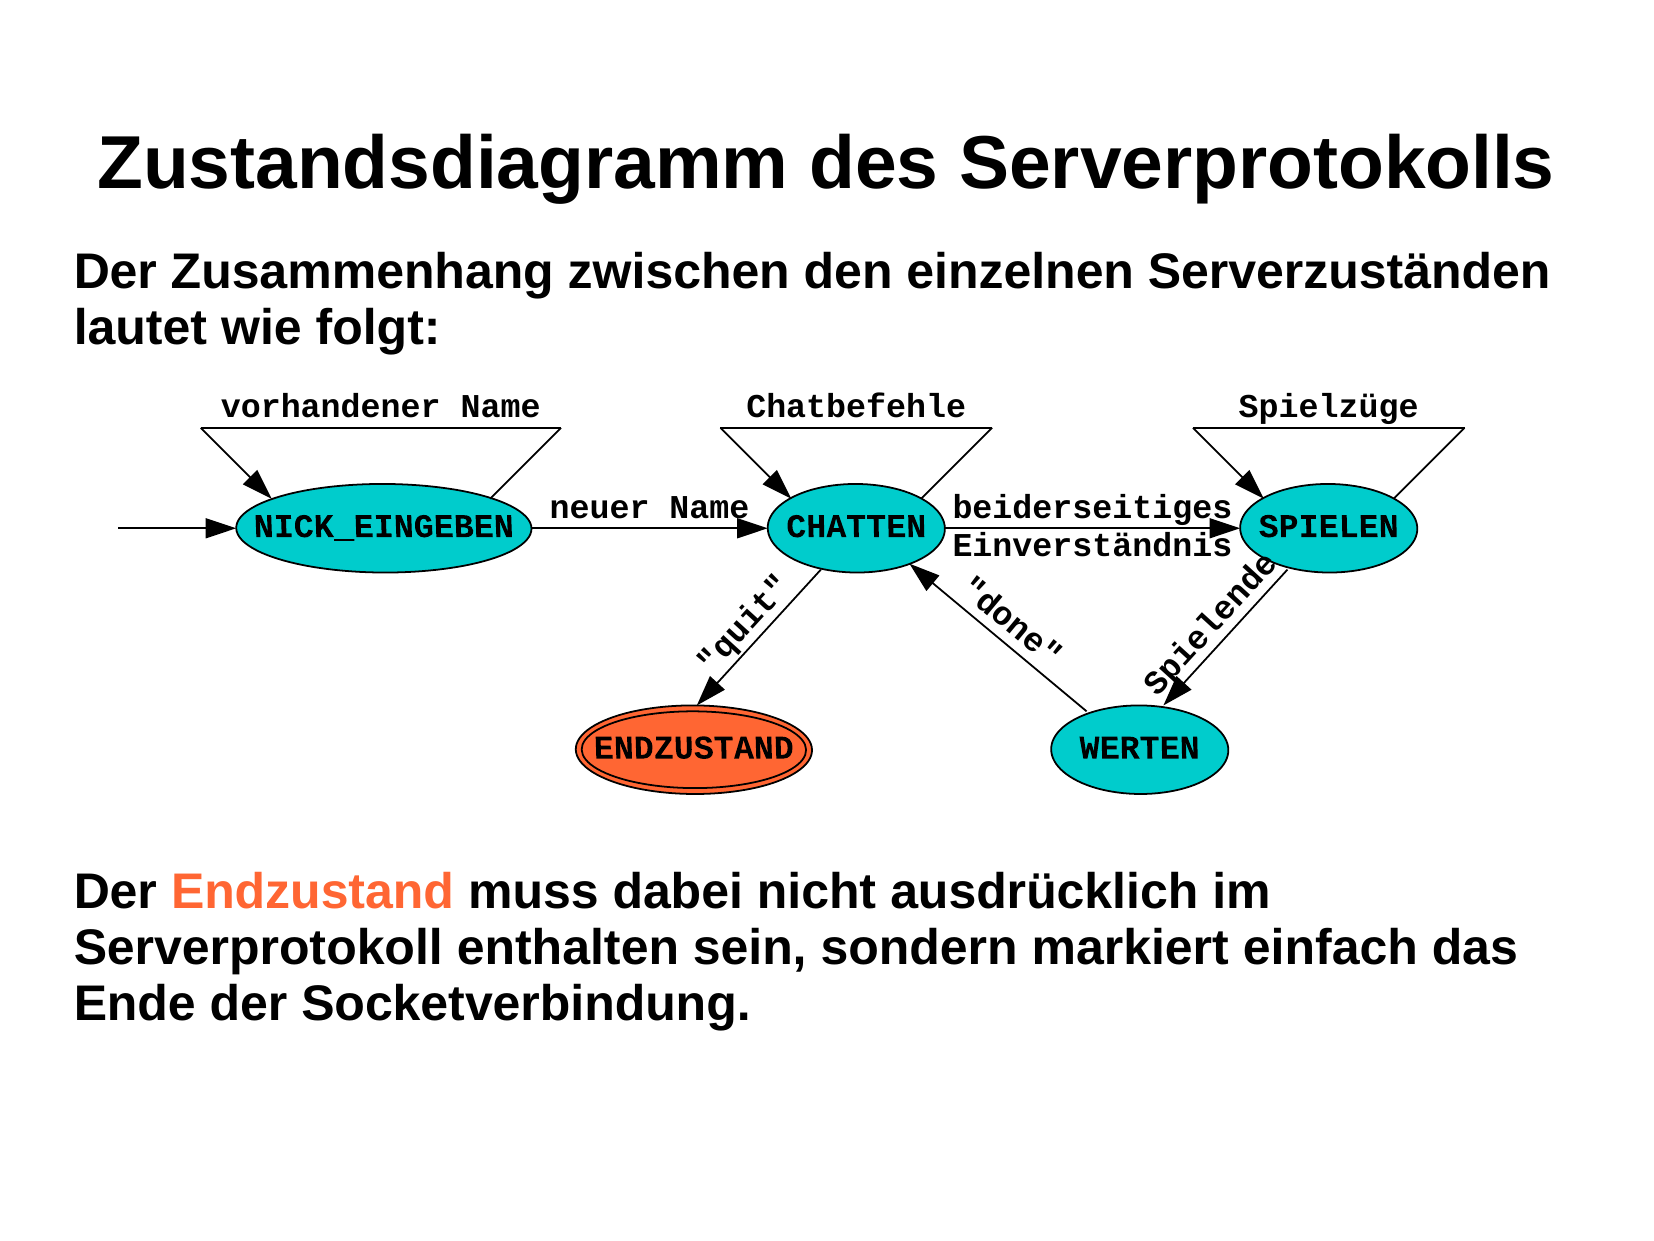

# Zustandsdiagramm des Serverprotokolls
Der Zusammenhang zwischen den einzelnen Serverzuständen lautet wie folgt:
vorhandener Name
Chatbefehle
Spielzüge
NICK_EINGEBEN
CHATTEN
SPIELEN
neuer Name
beiderseitiges
Einverständnis
"done"
"quit"
Spielende
WERTEN
ENDZUSTAND
Der Endzustand muss dabei nicht ausdrücklich im Serverprotokoll enthalten sein, sondern markiert einfach das Ende der Socketverbindung.